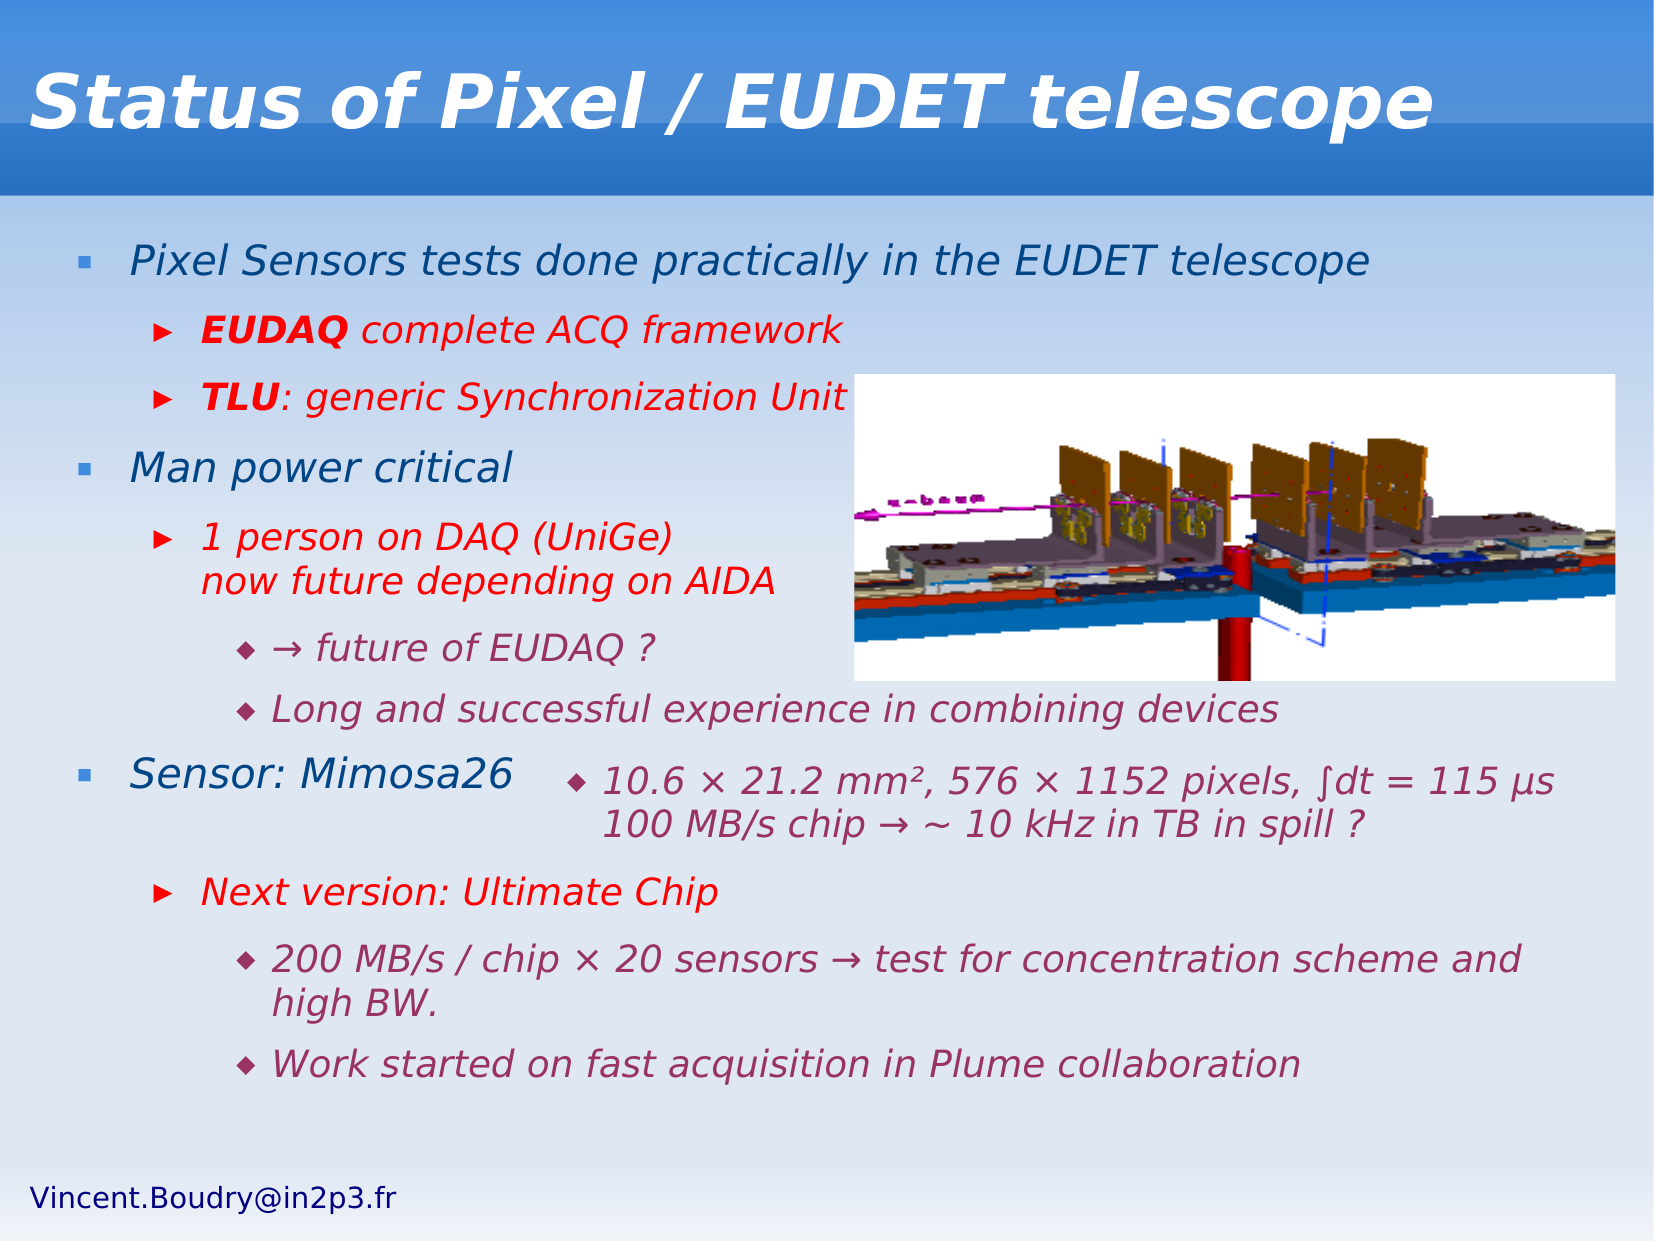

# Status of Pixel / EUDET telescope
Pixel Sensors tests done practically in the EUDET telescope
EUDAQ complete ACQ framework
TLU: generic Synchronization Unit
Man power critical
1 person on DAQ (UniGe)
now future depending on AIDA
→ future of EUDAQ ?
Long and successful experience in combining devices
Sensor: Mimosa26
Next version: Ultimate Chip
200 MB/s / chip × 20 sensors → test for concentration scheme and high BW.
Work started on fast acquisition in Plume collaboration
10.6 × 21.2 mm², 576 × 1152 pixels, ∫dt = 115 μs
100 MB/s chip → ~ 10 kHz in TB in spill ?